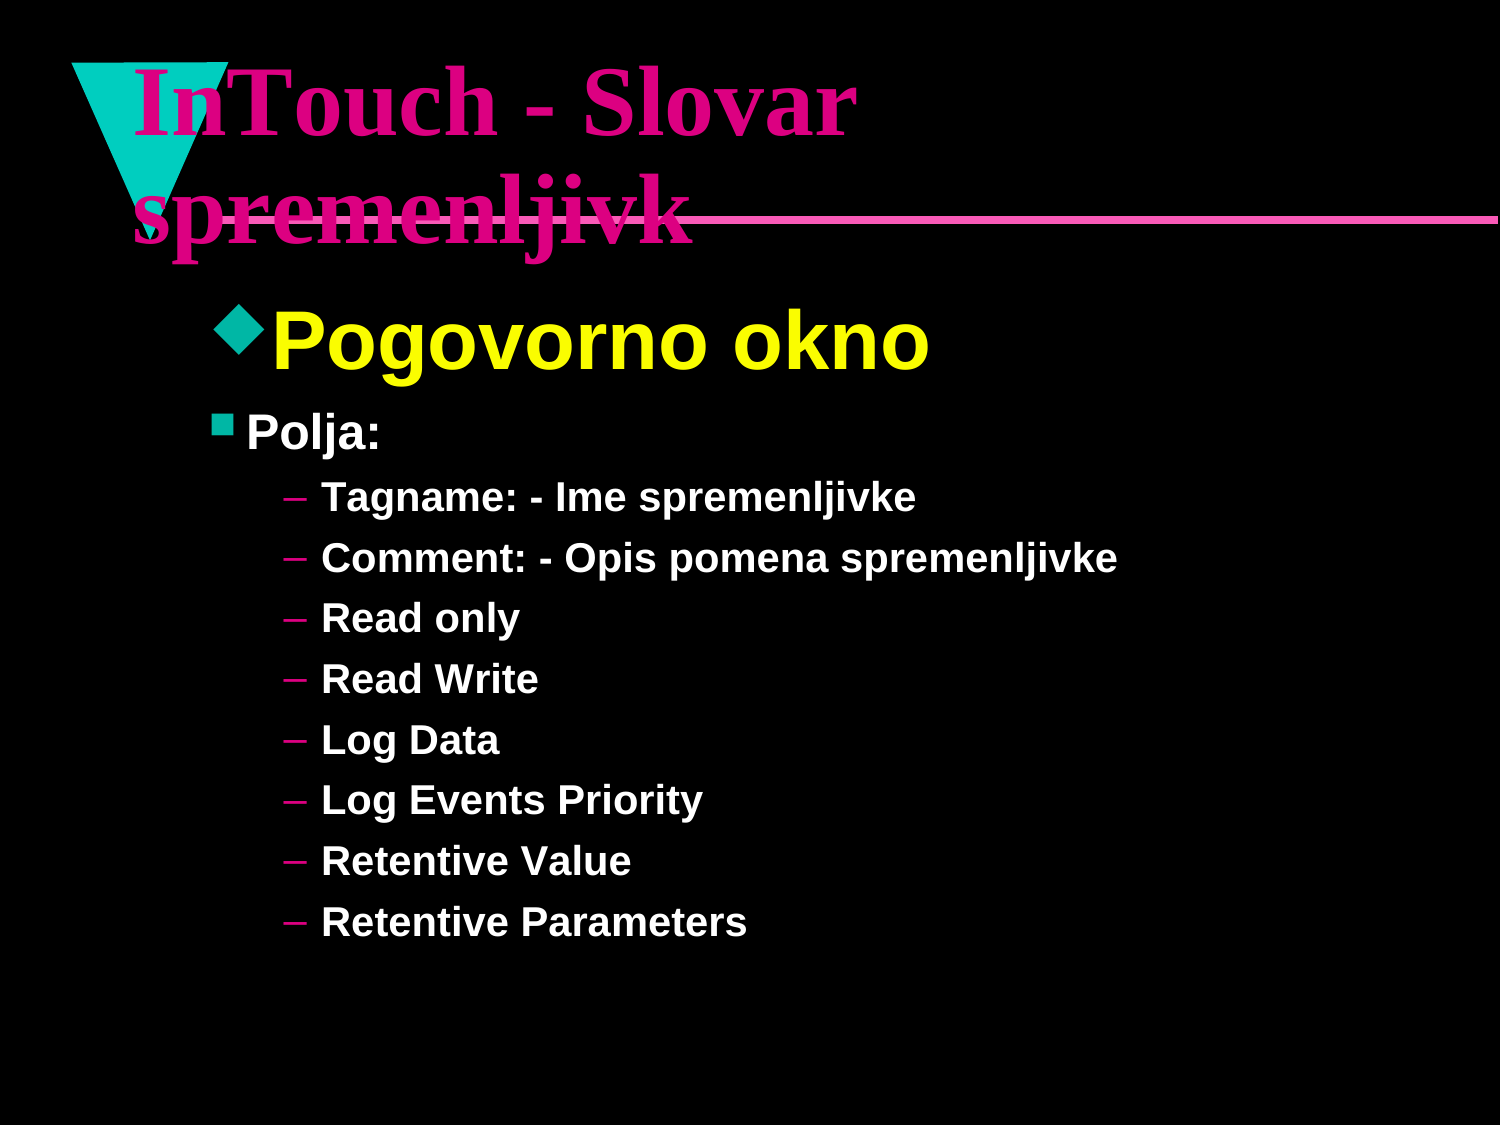

# InTouch - Slovar spremenljivk
Pogovorno okno
Polja:
Tagname: - Ime spremenljivke
Comment: - Opis pomena spremenljivke
Read only
Read Write
Log Data
Log Events Priority
Retentive Value
Retentive Parameters
Slovar spremenljivk
12